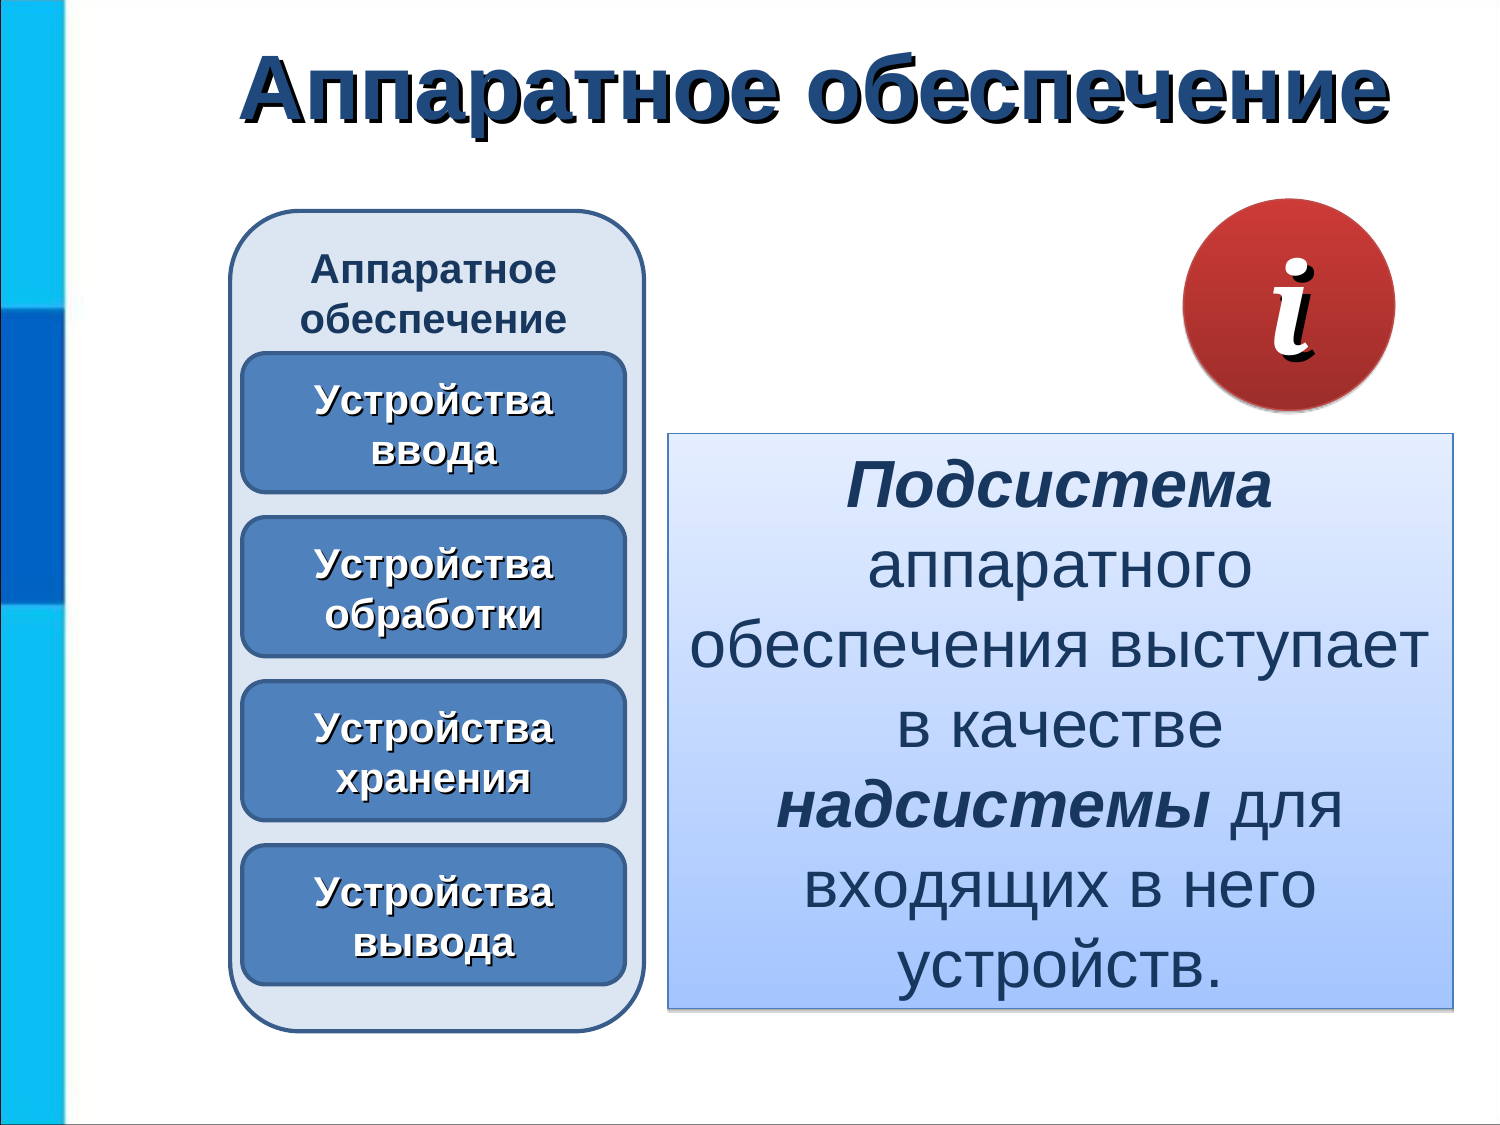

# Аппаратное обеспечение
i
Аппаратное обеспечение
Устройства ввода
Подсистема аппаратного обеспечения выступает в качестве надсистемы для входящих в него устройств.
Устройства обработки
Устройства хранения
Устройства вывода